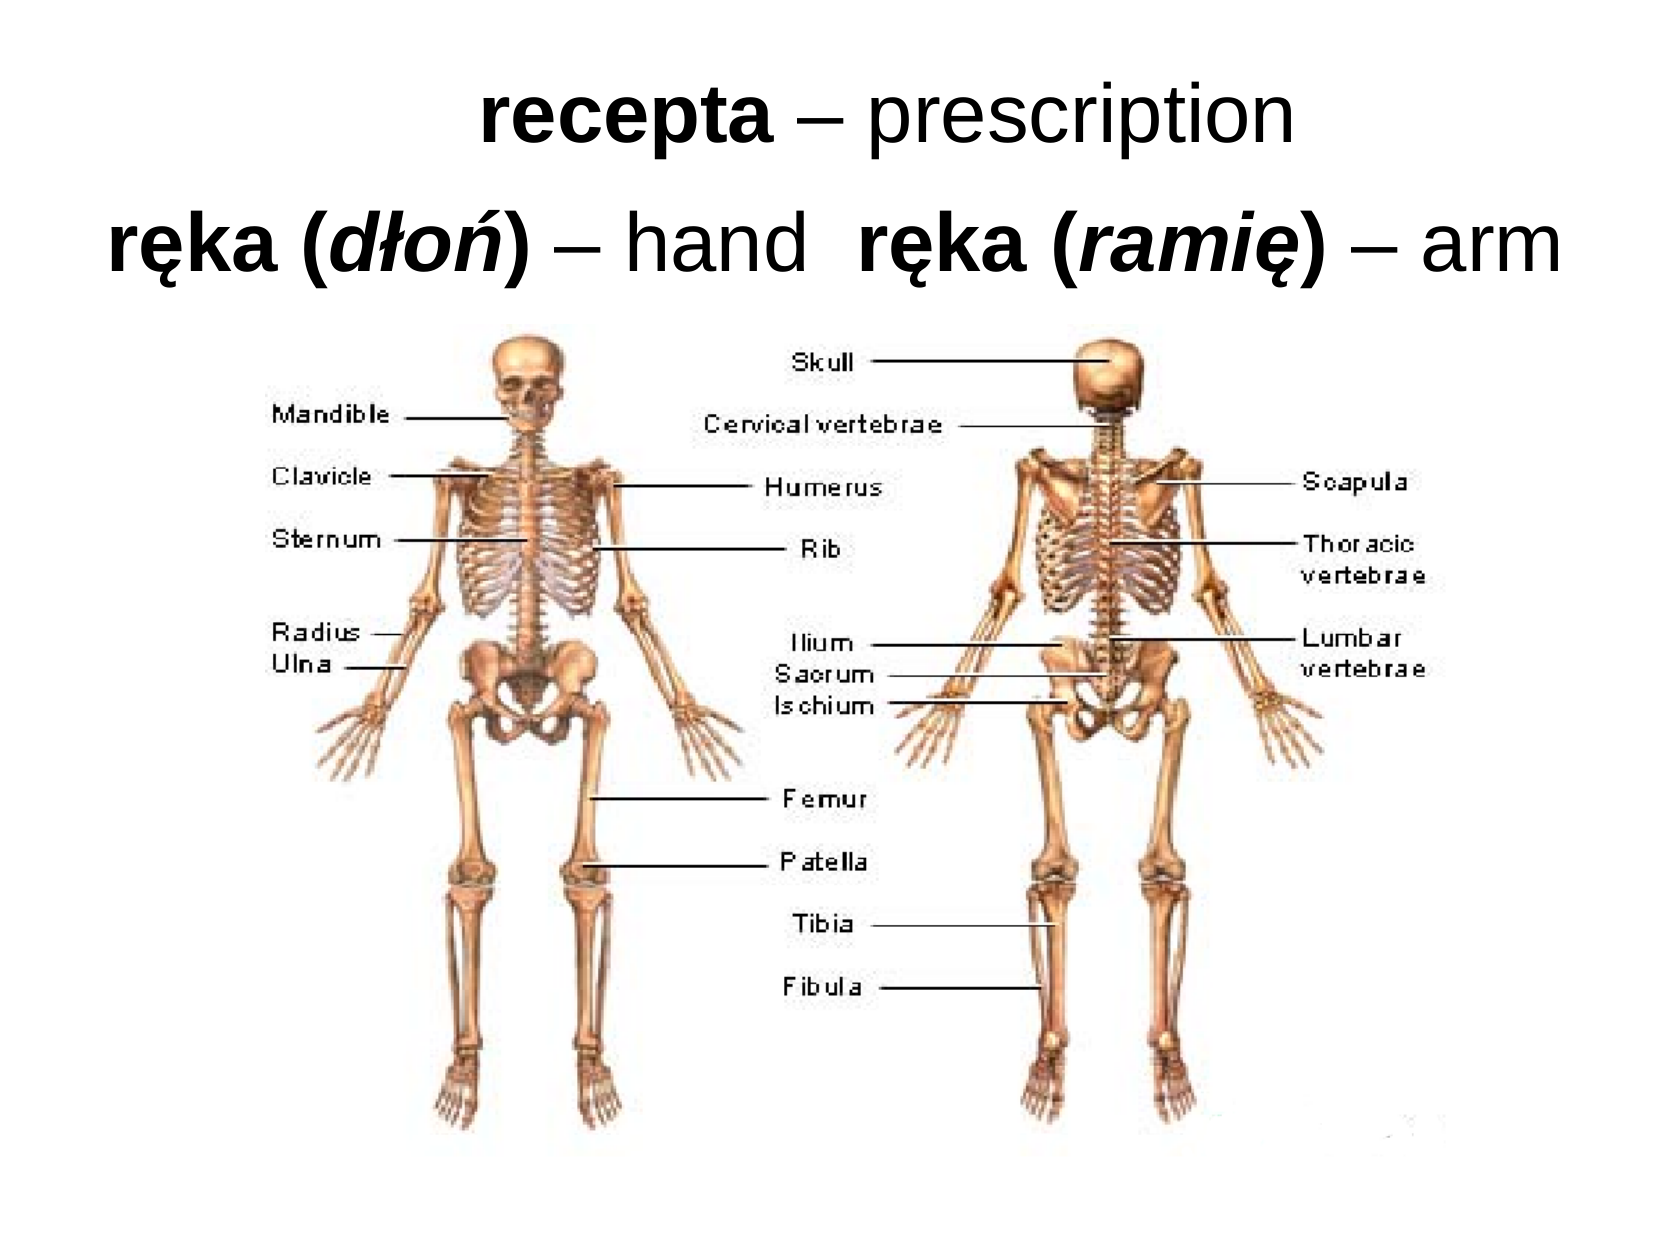

# recepta – prescription
ręka (dłoń) – hand ręka (ramię) – arm